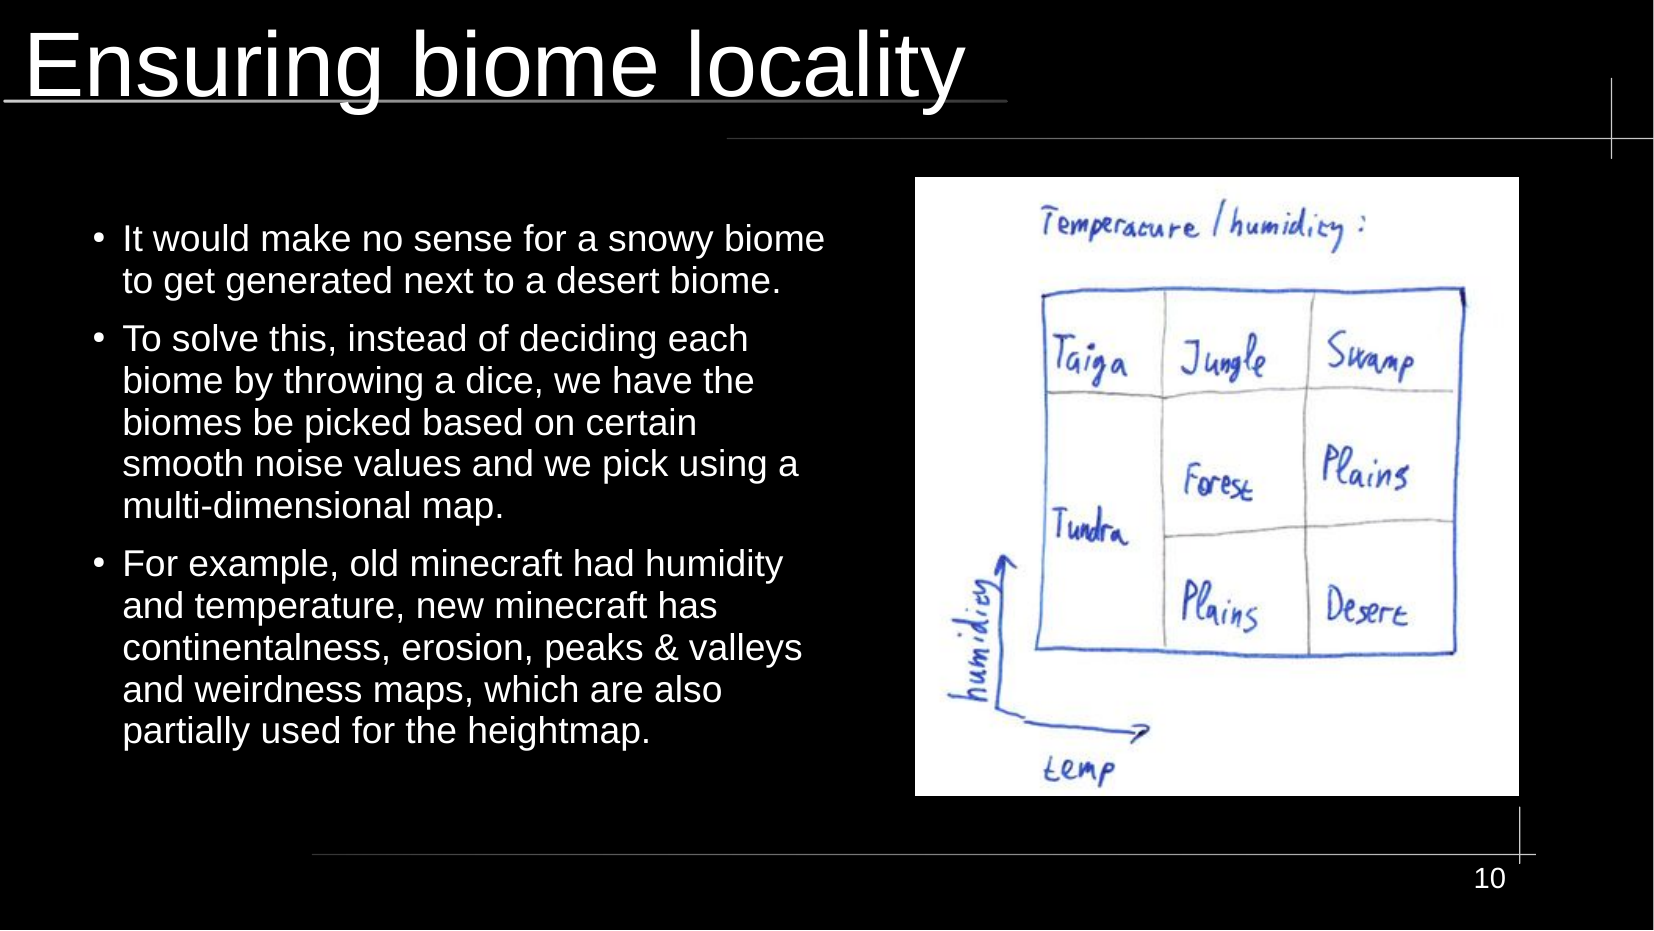

# Ensuring biome locality
It would make no sense for a snowy biome to get generated next to a desert biome.
To solve this, instead of deciding each biome by throwing a dice, we have the biomes be picked based on certain smooth noise values and we pick using a multi-dimensional map.
For example, old minecraft had humidity and temperature, new minecraft has continentalness, erosion, peaks & valleys and weirdness maps, which are also partially used for the heightmap.
10